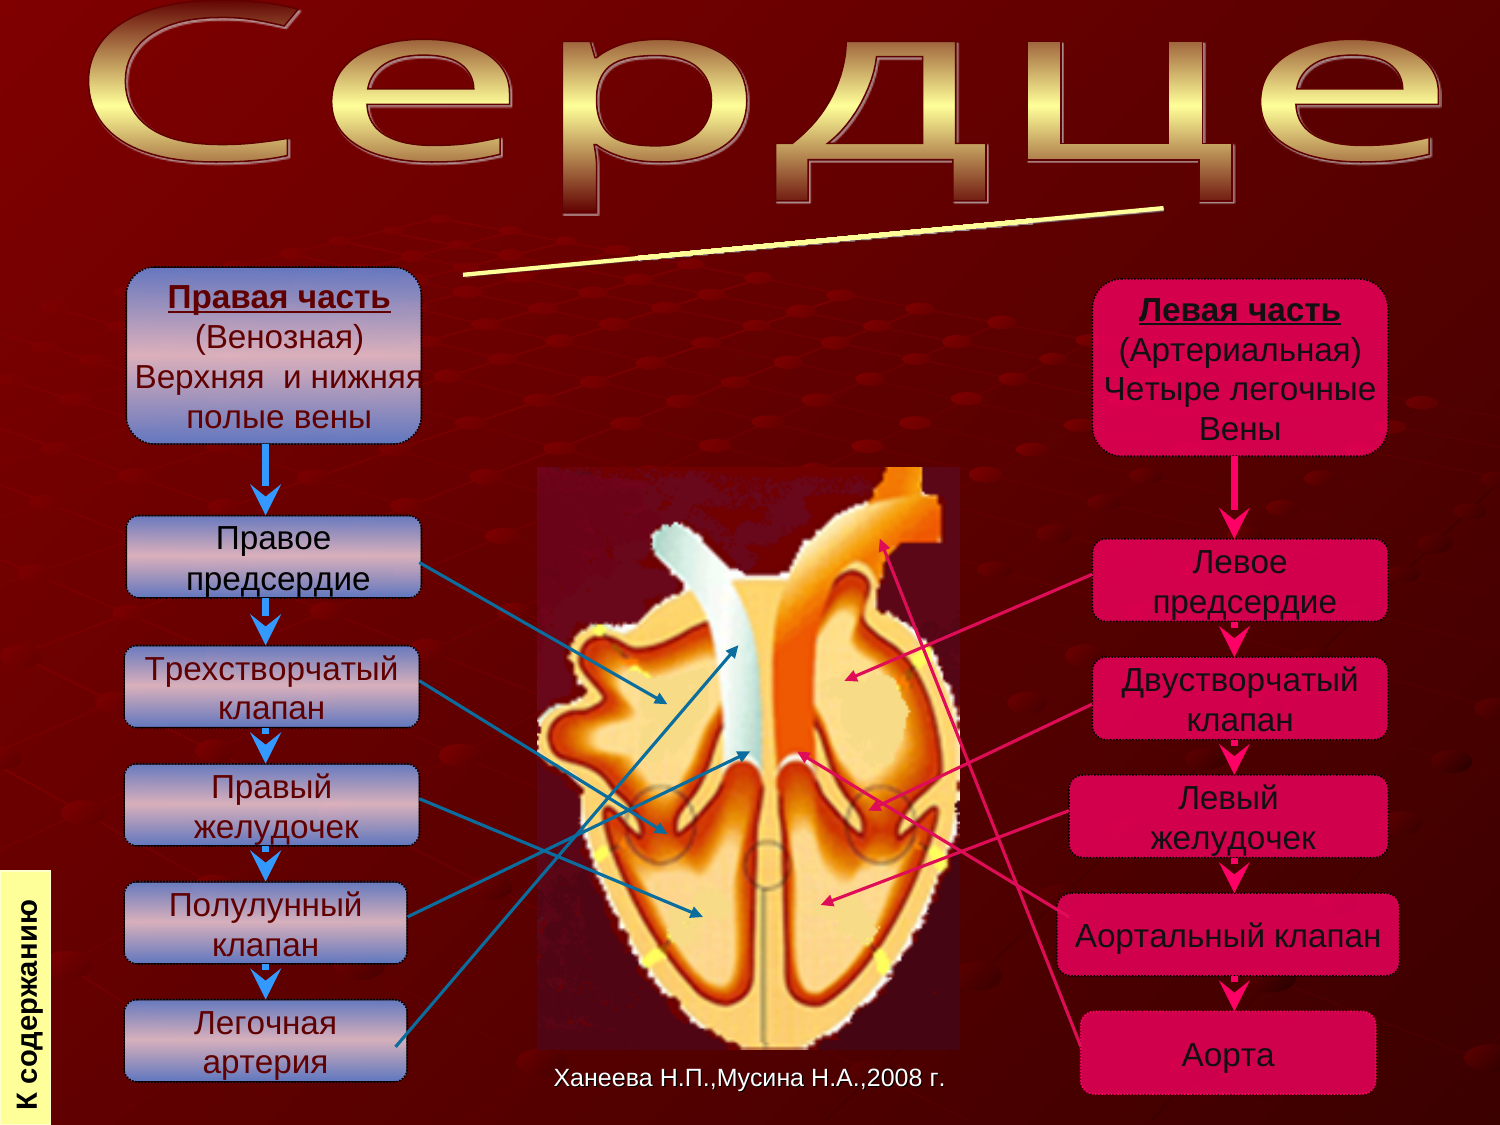

Сердце
Схема строения
Правая часть
(Венозная)
Верхняя и нижняя
полые вены
Левая часть
(Артериальная)
Четыре легочные
Вены
Правое
 предсердие
Левое
 предсердие
Трехстворчатый
клапан
Двустворчатый
клапан
Правый
 желудочек
Левый
 желудочек
Полулунный
клапан
Аортальный клапан
К содержанию
Легочная
артерия
Аорта
Ханеева Н.П.,Мусина Н.А.,2008 г.